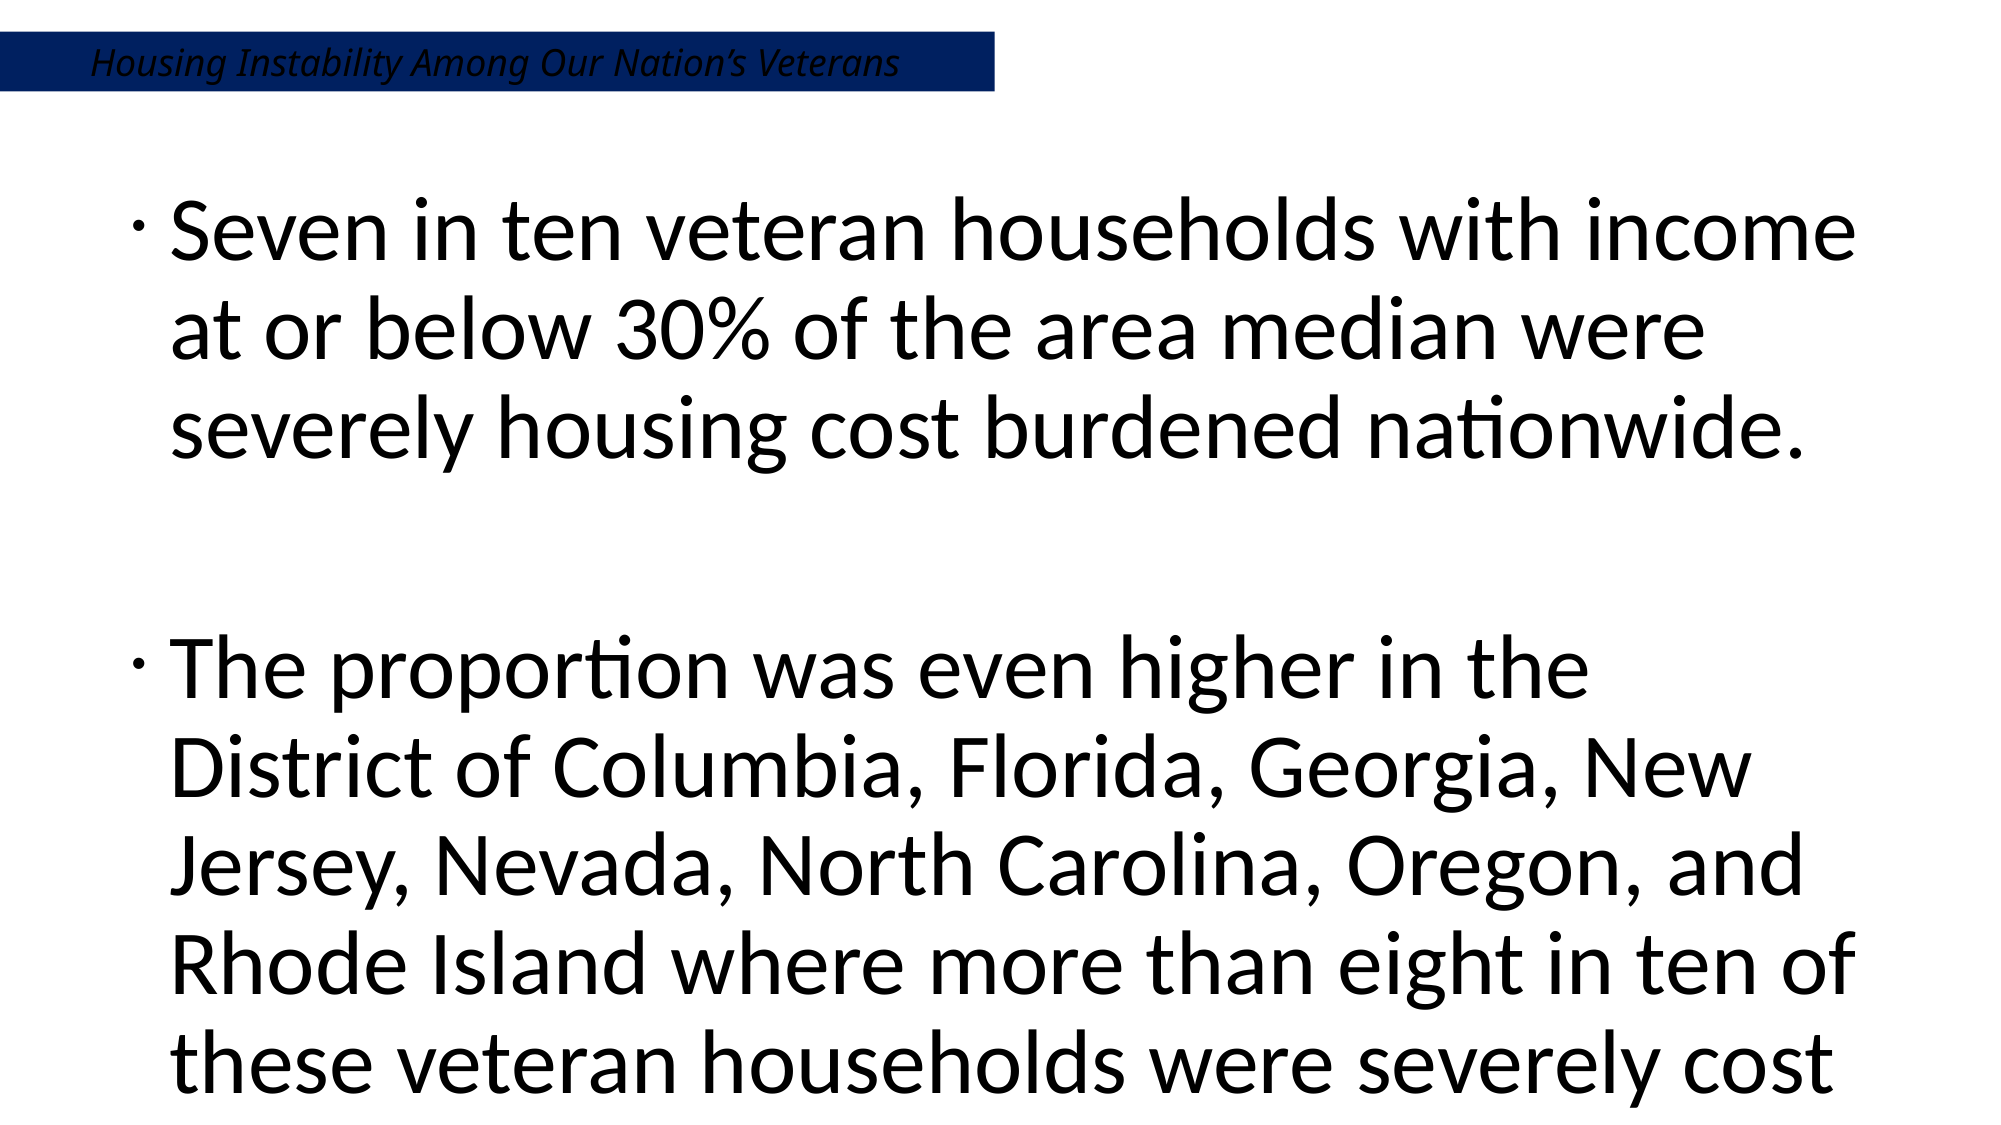

Housing Instability Among Our Nation’s Veterans
Seven in ten veteran households with income at or below 30% of the area median were severely housing cost burdened nationwide.
The proportion was even higher in the District of Columbia, Florida, Georgia, New Jersey, Nevada, North Carolina, Oregon, and Rhode Island where more than eight in ten of these veteran households were severely cost burdened.